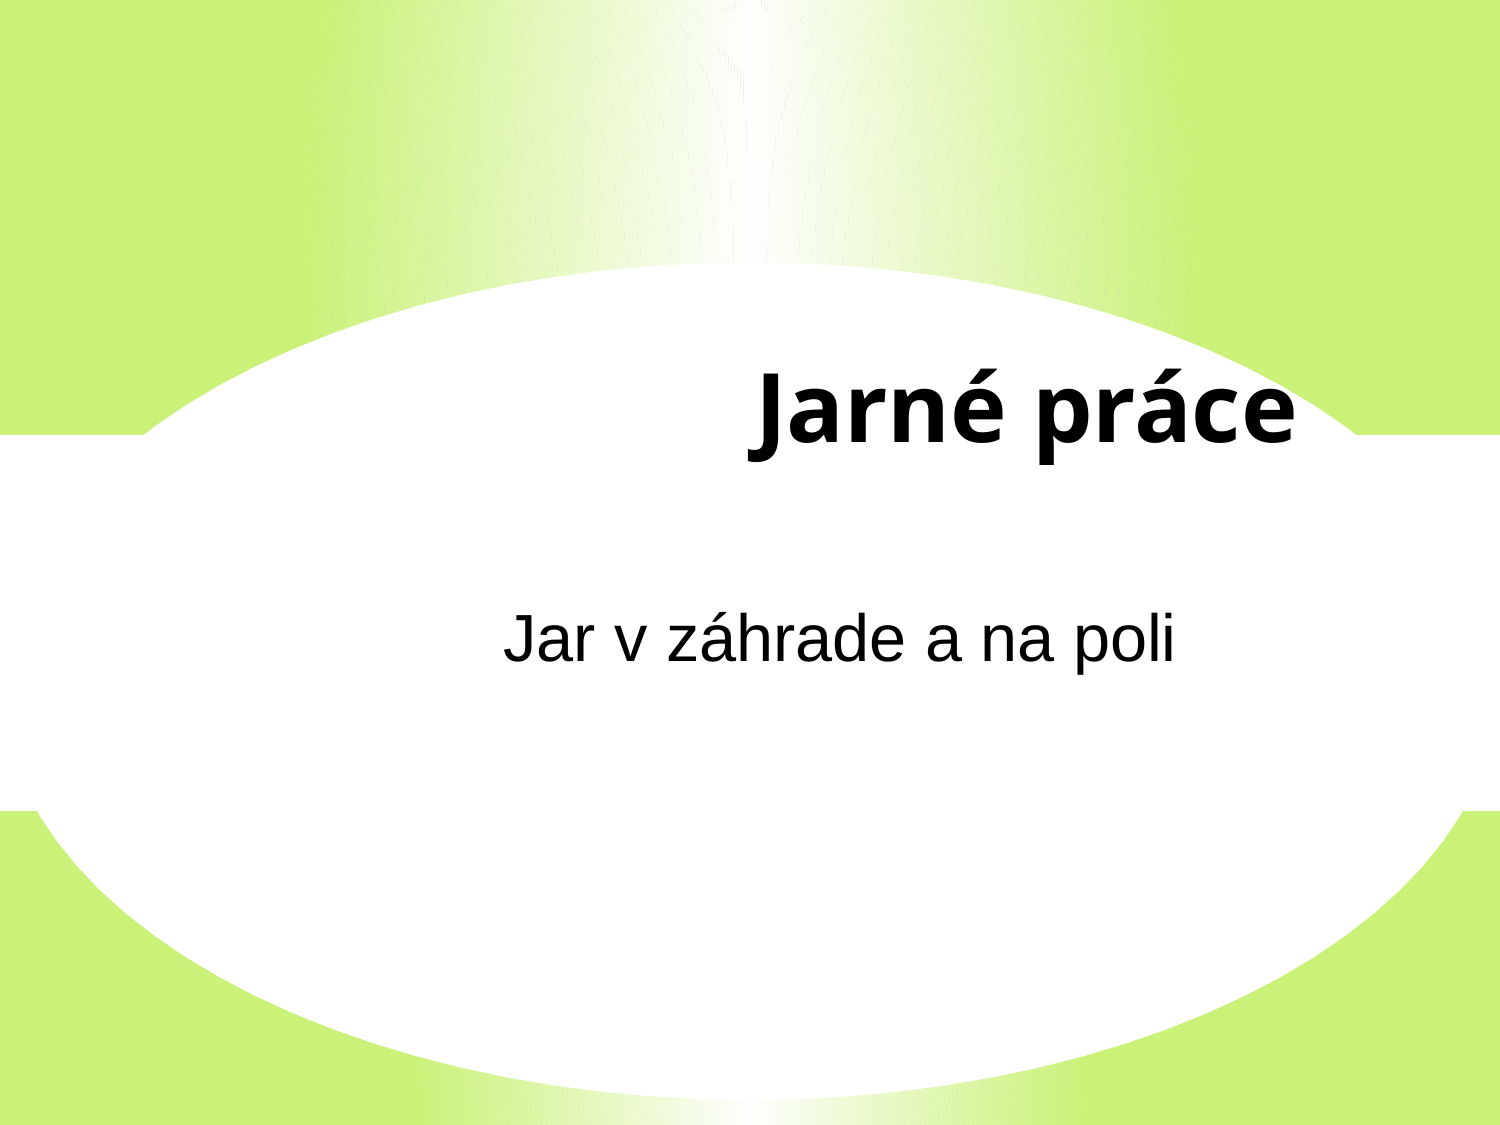

Jarné práce
# Jar v záhrade a na poli